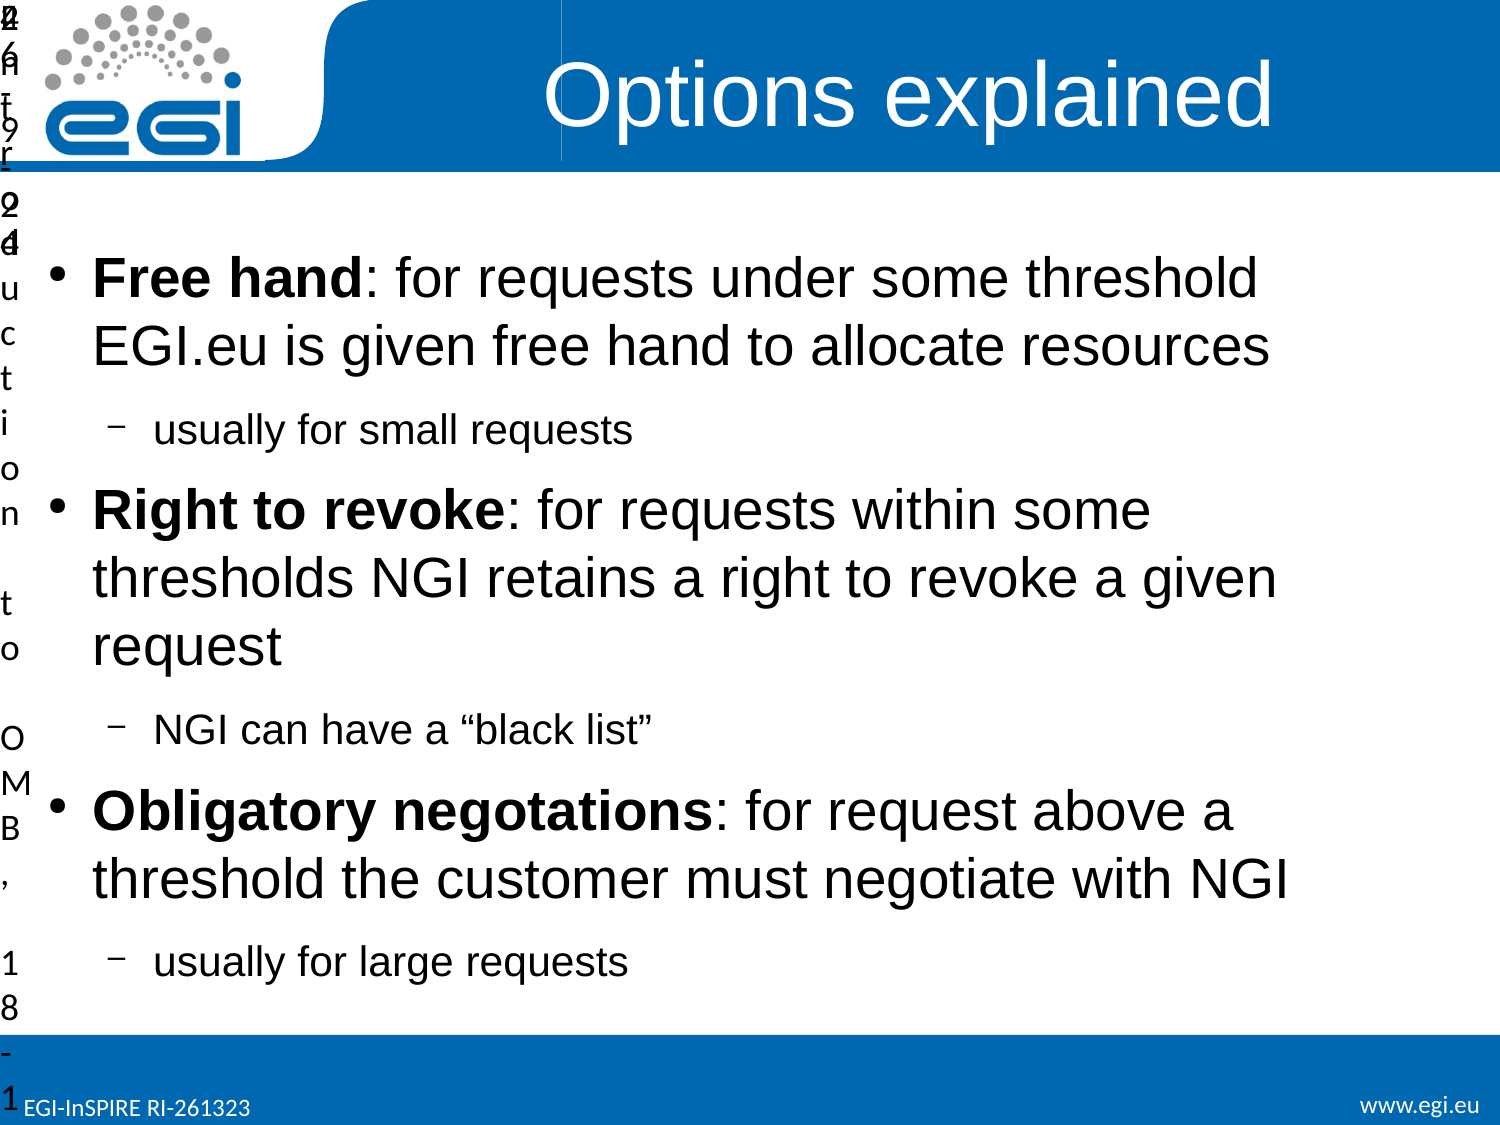

26-8-21
Introduction to OMB, 18-12-2012
# Options explained
Free hand: for requests under some threshold EGI.eu is given free hand to allocate resources
usually for small requests
Right to revoke: for requests within some thresholds NGI retains a right to revoke a given request
NGI can have a “black list”
Obligatory negotations: for request above a threshold the customer must negotiate with NGI
usually for large requests